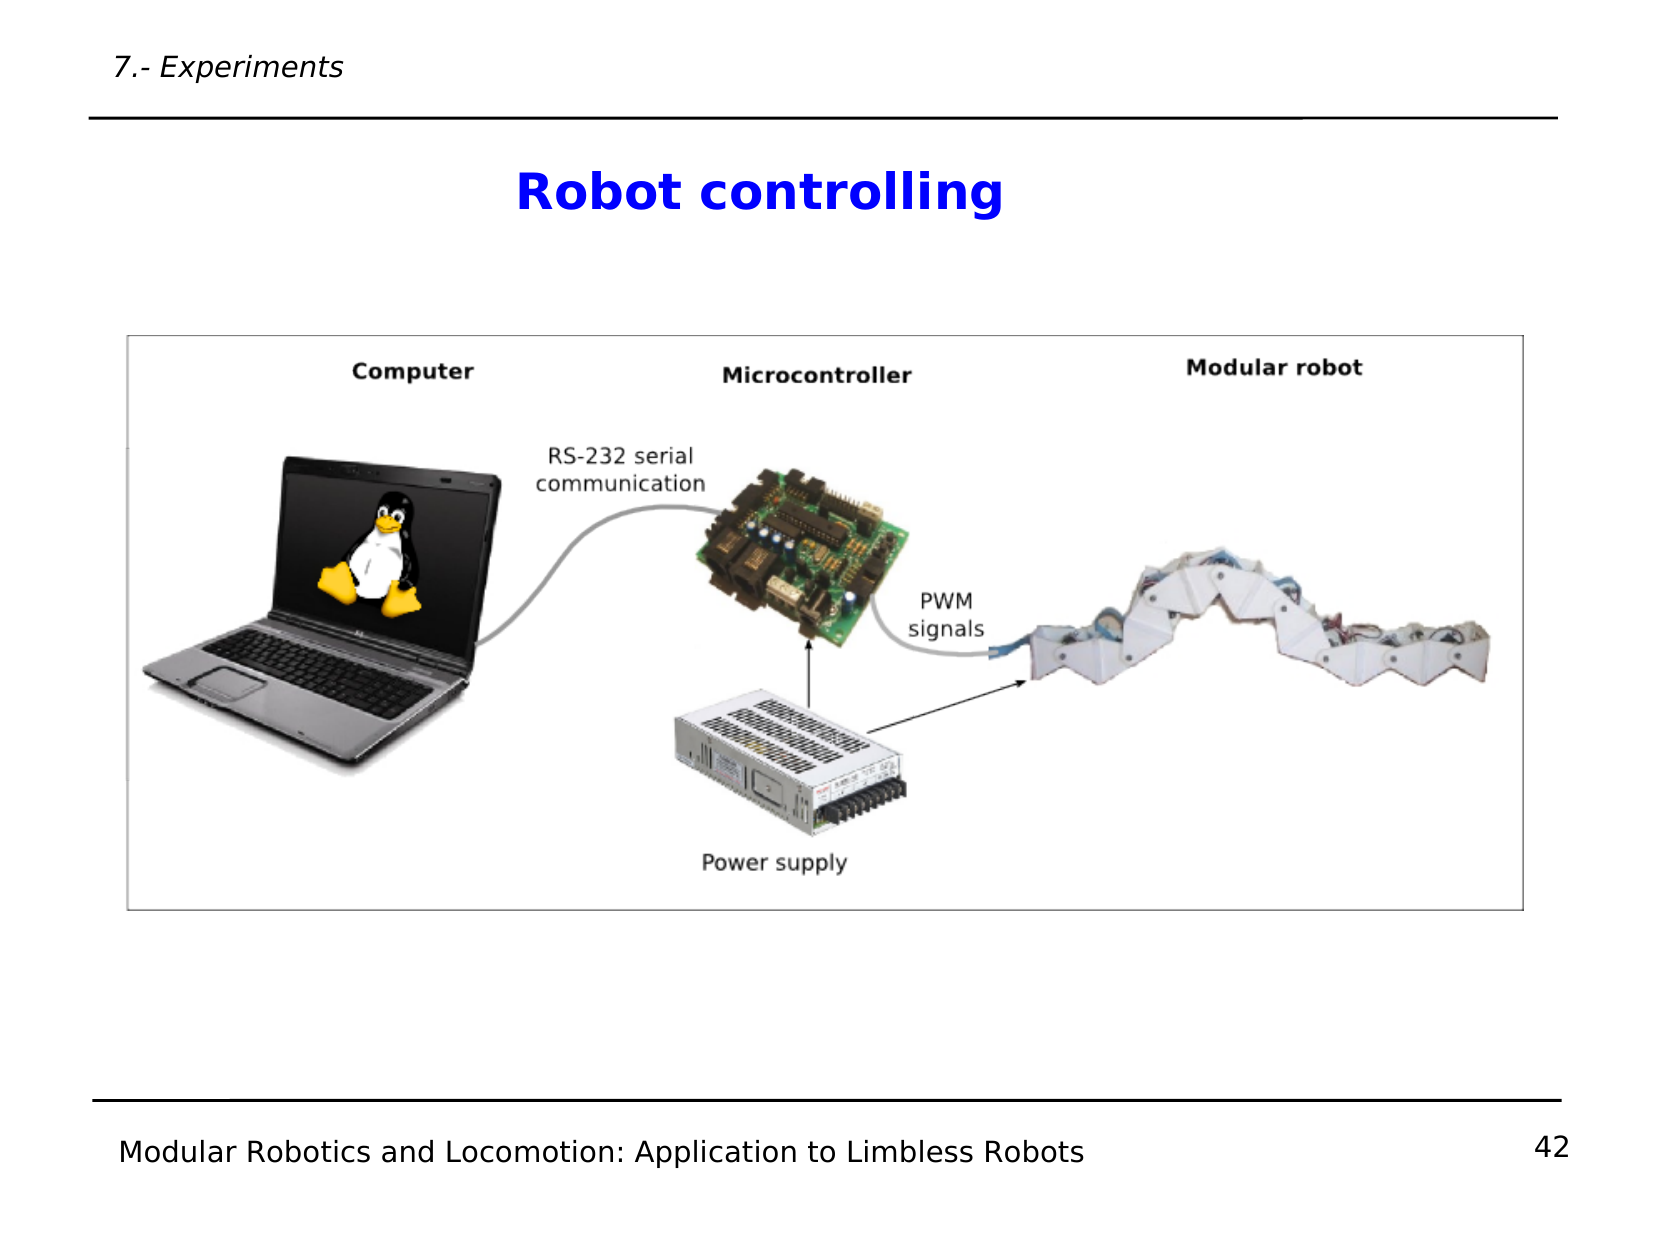

7.- Experiments
Robot controlling
Modular Robotics and Locomotion: Application to Limbless Robots
42